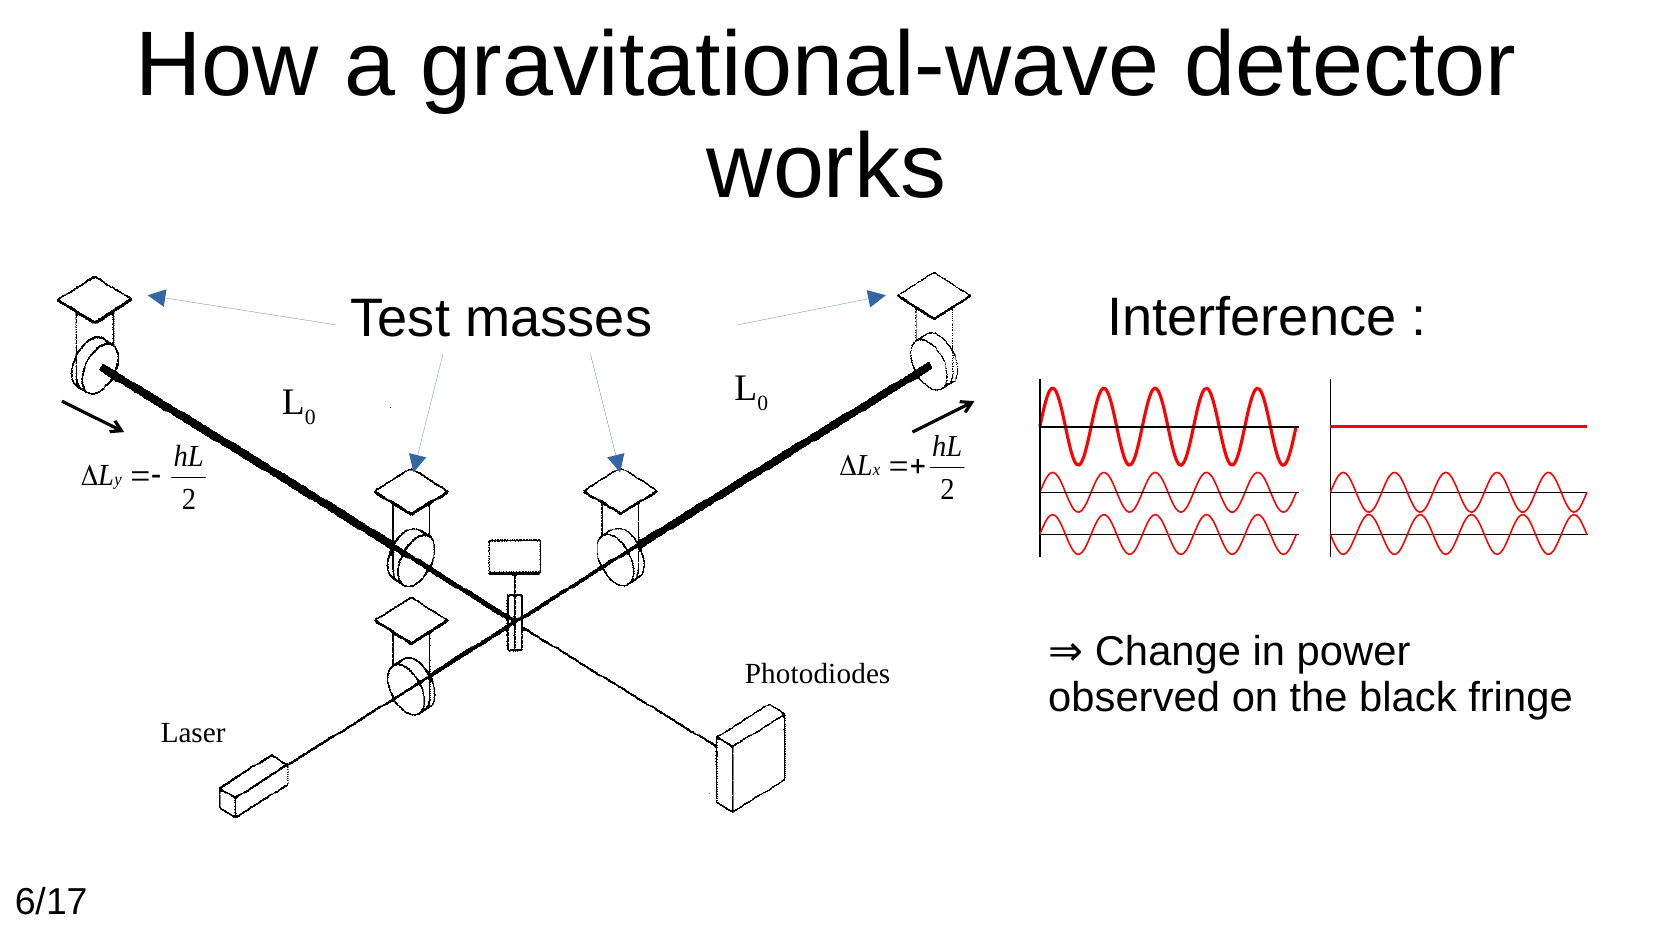

# How a gravitational-wave detector works
L0
L0
Photodiodes
Laser
Interference :
Test masses
⇒ Change in power observed on the black fringe